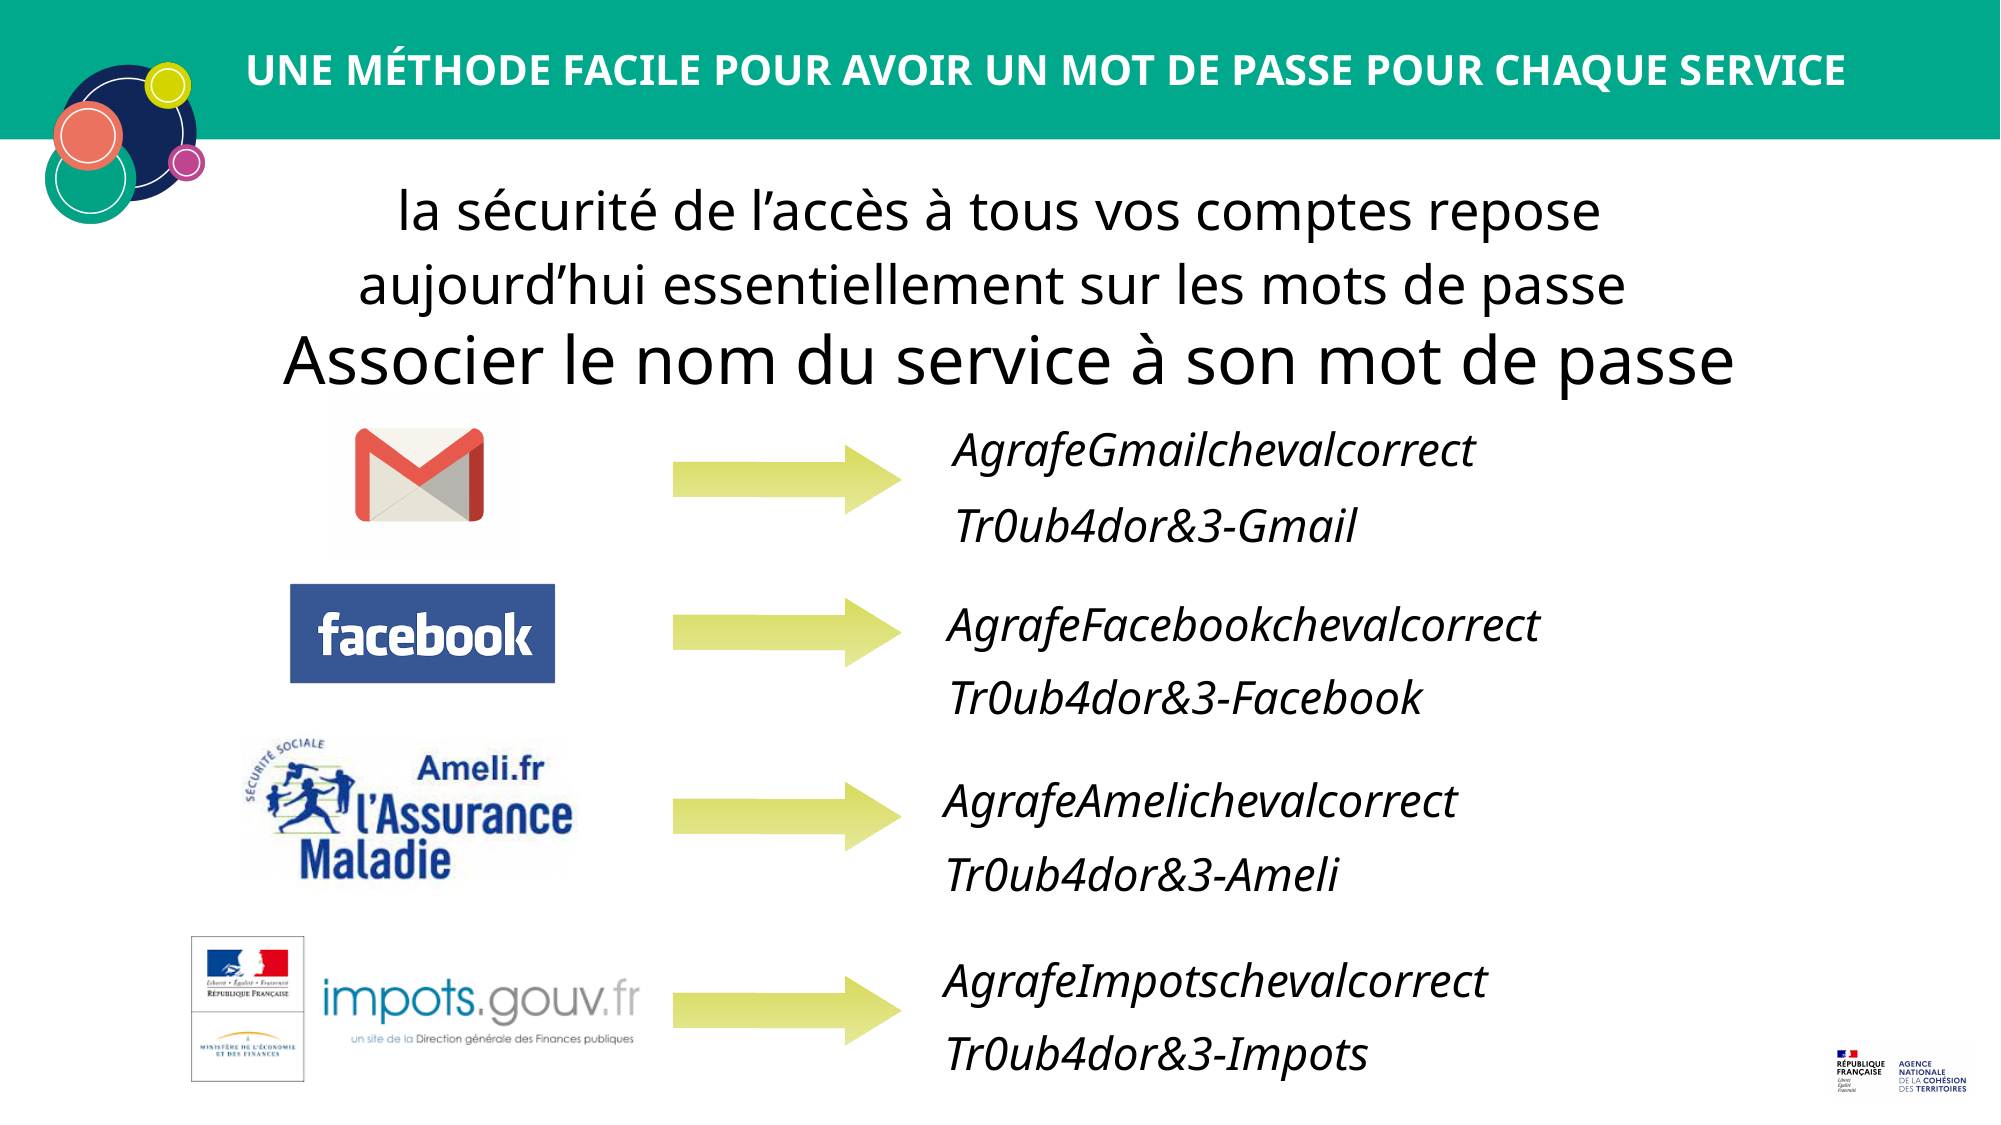

UNE MÉTHODE FACILE POUR AVOIR UN MOT DE PASSE POUR CHAQUE SERVICE
la sécurité de l’accès à tous vos comptes repose aujourd’hui essentiellement sur les mots de passe
 Associer le nom du service à son mot de passe
AgrafeGmailchevalcorrect
Tr0ub4dor&3-Gmail
AgrafeFacebookchevalcorrect
Tr0ub4dor&3-Facebook
AgrafeAmelichevalcorrect
Tr0ub4dor&3-Ameli
AgrafeImpotschevalcorrect
Tr0ub4dor&3-Impots